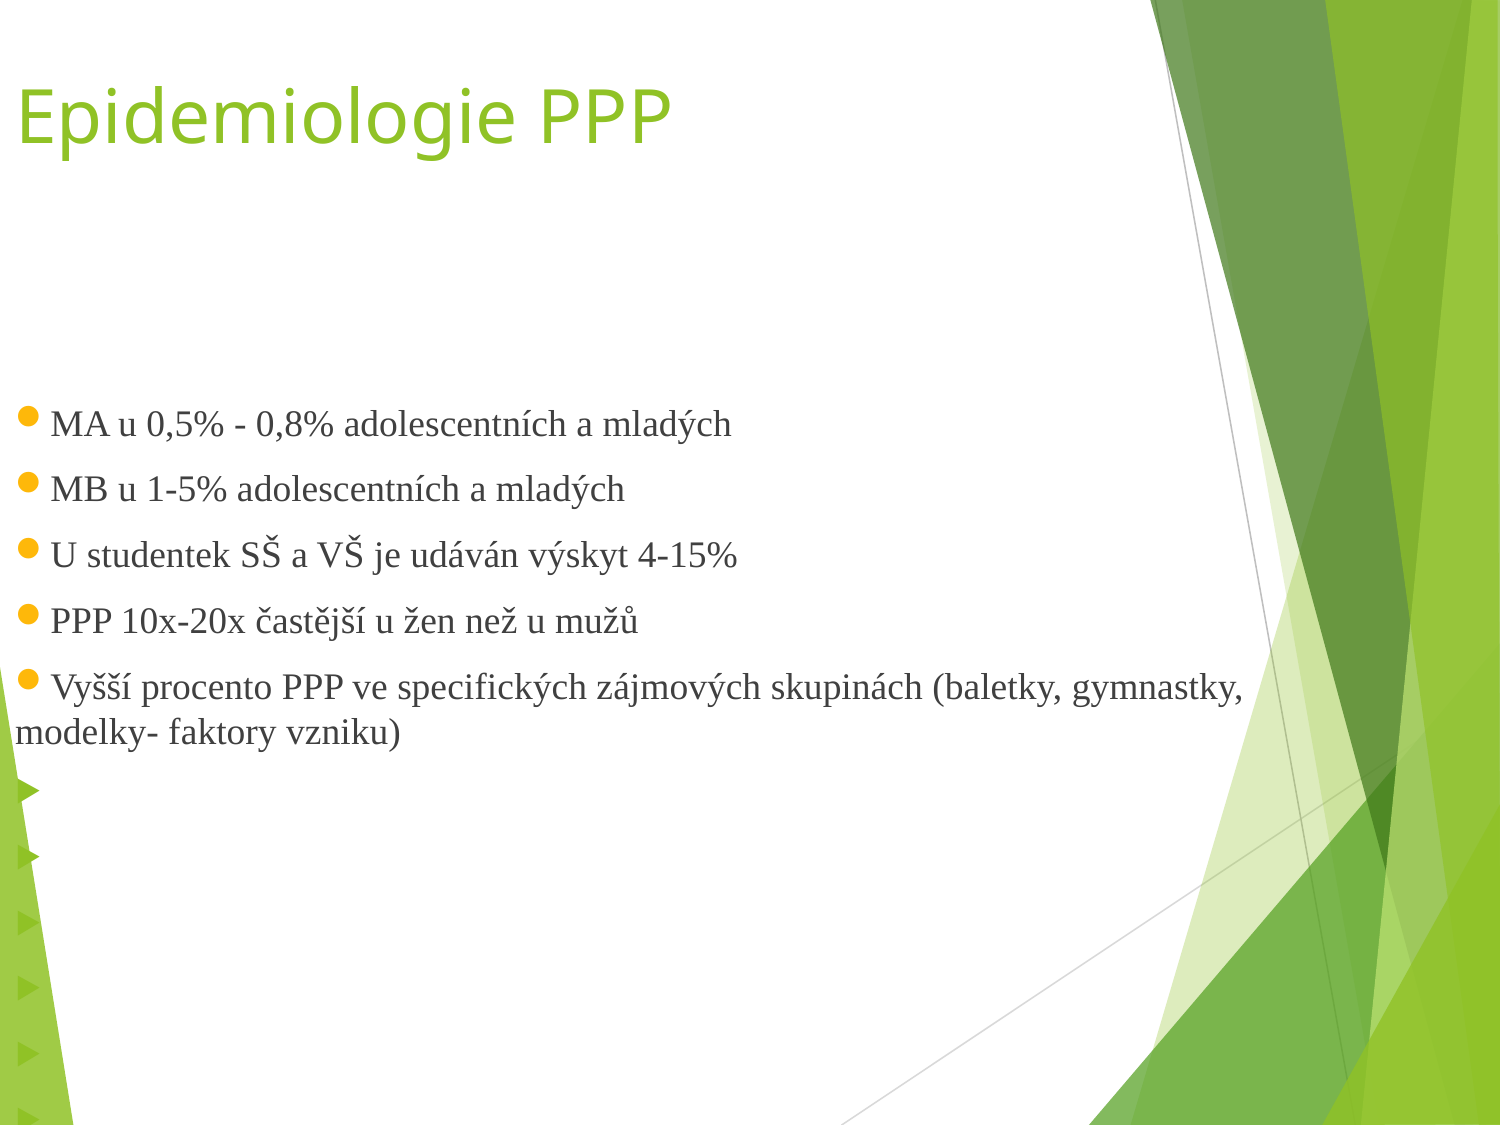

# Epidemiologie PPP
MA u 0,5% - 0,8% adolescentních a mladých
MB u 1-5% adolescentních a mladých
U studentek SŠ a VŠ je udáván výskyt 4-15%
PPP 10x-20x častější u žen než u mužů
Vyšší procento PPP ve specifických zájmových skupinách (baletky, gymnastky, modelky- faktory vzniku)